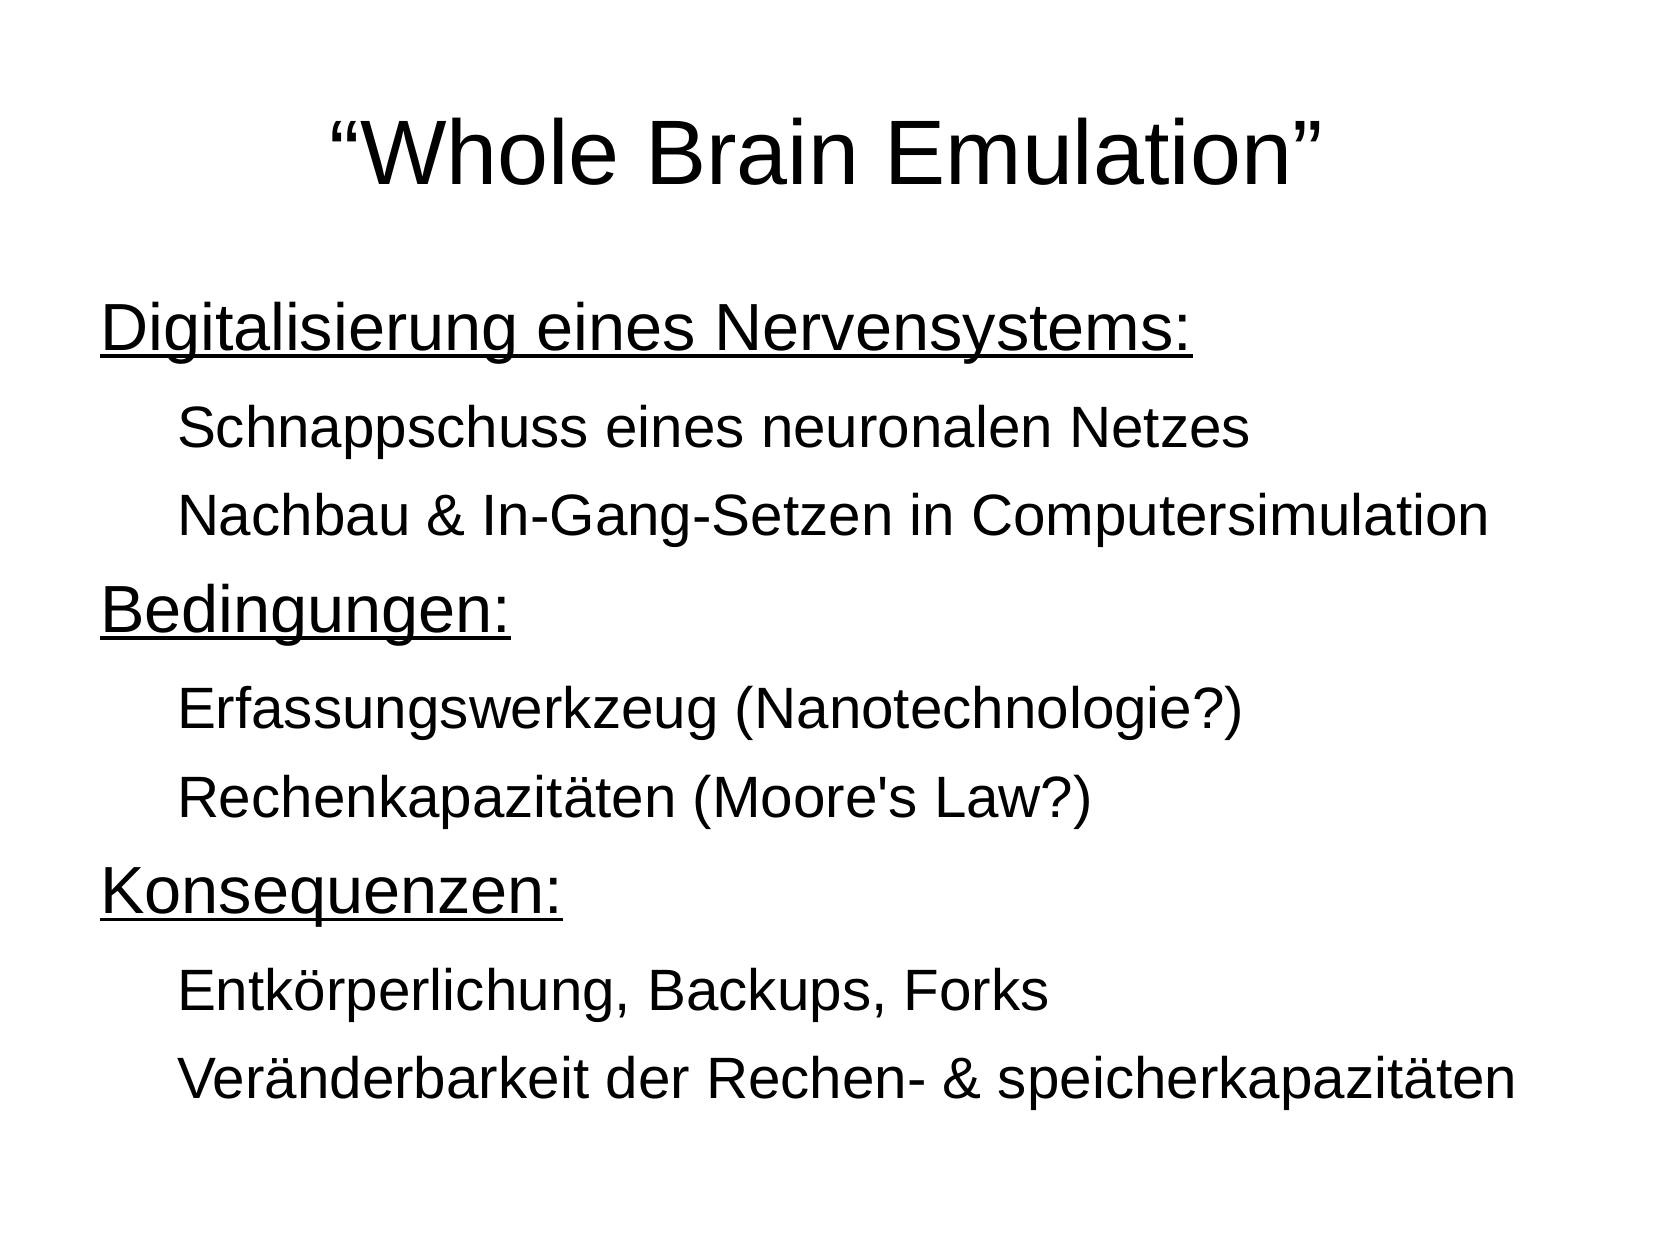

# “Whole Brain Emulation”
Digitalisierung eines Nervensystems:
Schnappschuss eines neuronalen Netzes
Nachbau & In-Gang-Setzen in Computersimulation
Bedingungen:
Erfassungswerkzeug (Nanotechnologie?)
Rechenkapazitäten (Moore's Law?)
Konsequenzen:
Entkörperlichung, Backups, Forks
Veränderbarkeit der Rechen- & speicherkapazitäten